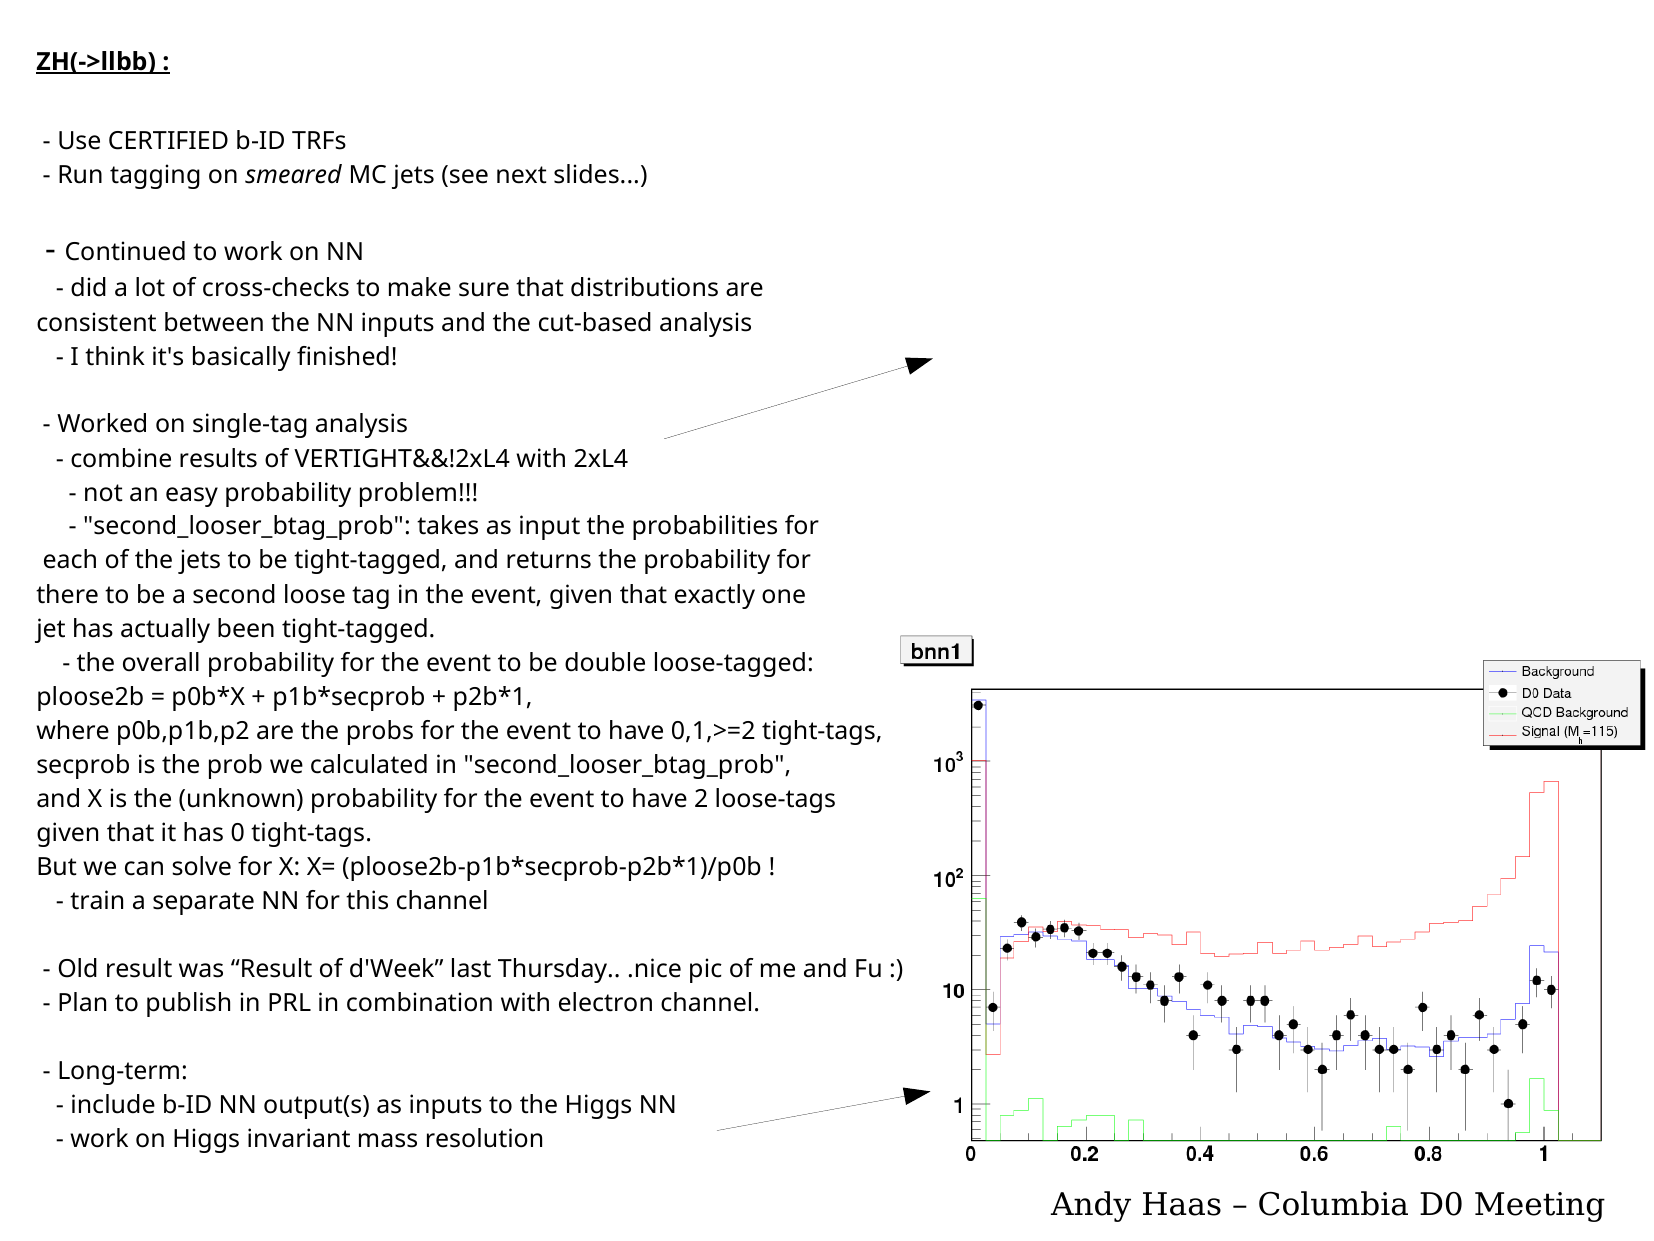

ZH(->llbb) :
 - Use CERTIFIED b-ID TRFs
 - Run tagging on smeared MC jets (see next slides...)
 - Continued to work on NN
 - did a lot of cross-checks to make sure that distributions are
consistent between the NN inputs and the cut-based analysis
 - I think it's basically finished!
 - Worked on single-tag analysis
 - combine results of VERTIGHT&&!2xL4 with 2xL4
 - not an easy probability problem!!!
 - "second_looser_btag_prob": takes as input the probabilities for
 each of the jets to be tight-tagged, and returns the probability for
there to be a second loose tag in the event, given that exactly one
jet has actually been tight-tagged.
 - the overall probability for the event to be double loose-tagged:
ploose2b = p0b*X + p1b*secprob + p2b*1,
where p0b,p1b,p2 are the probs for the event to have 0,1,>=2 tight-tags,
secprob is the prob we calculated in "second_looser_btag_prob",
and X is the (unknown) probability for the event to have 2 loose-tags
given that it has 0 tight-tags.
But we can solve for X: X= (ploose2b-p1b*secprob-p2b*1)/p0b !
 - train a separate NN for this channel
 - Old result was “Result of d'Week” last Thursday.. .nice pic of me and Fu :)
 - Plan to publish in PRL in combination with electron channel.
 - Long-term:
 - include b-ID NN output(s) as inputs to the Higgs NN
 - work on Higgs invariant mass resolution